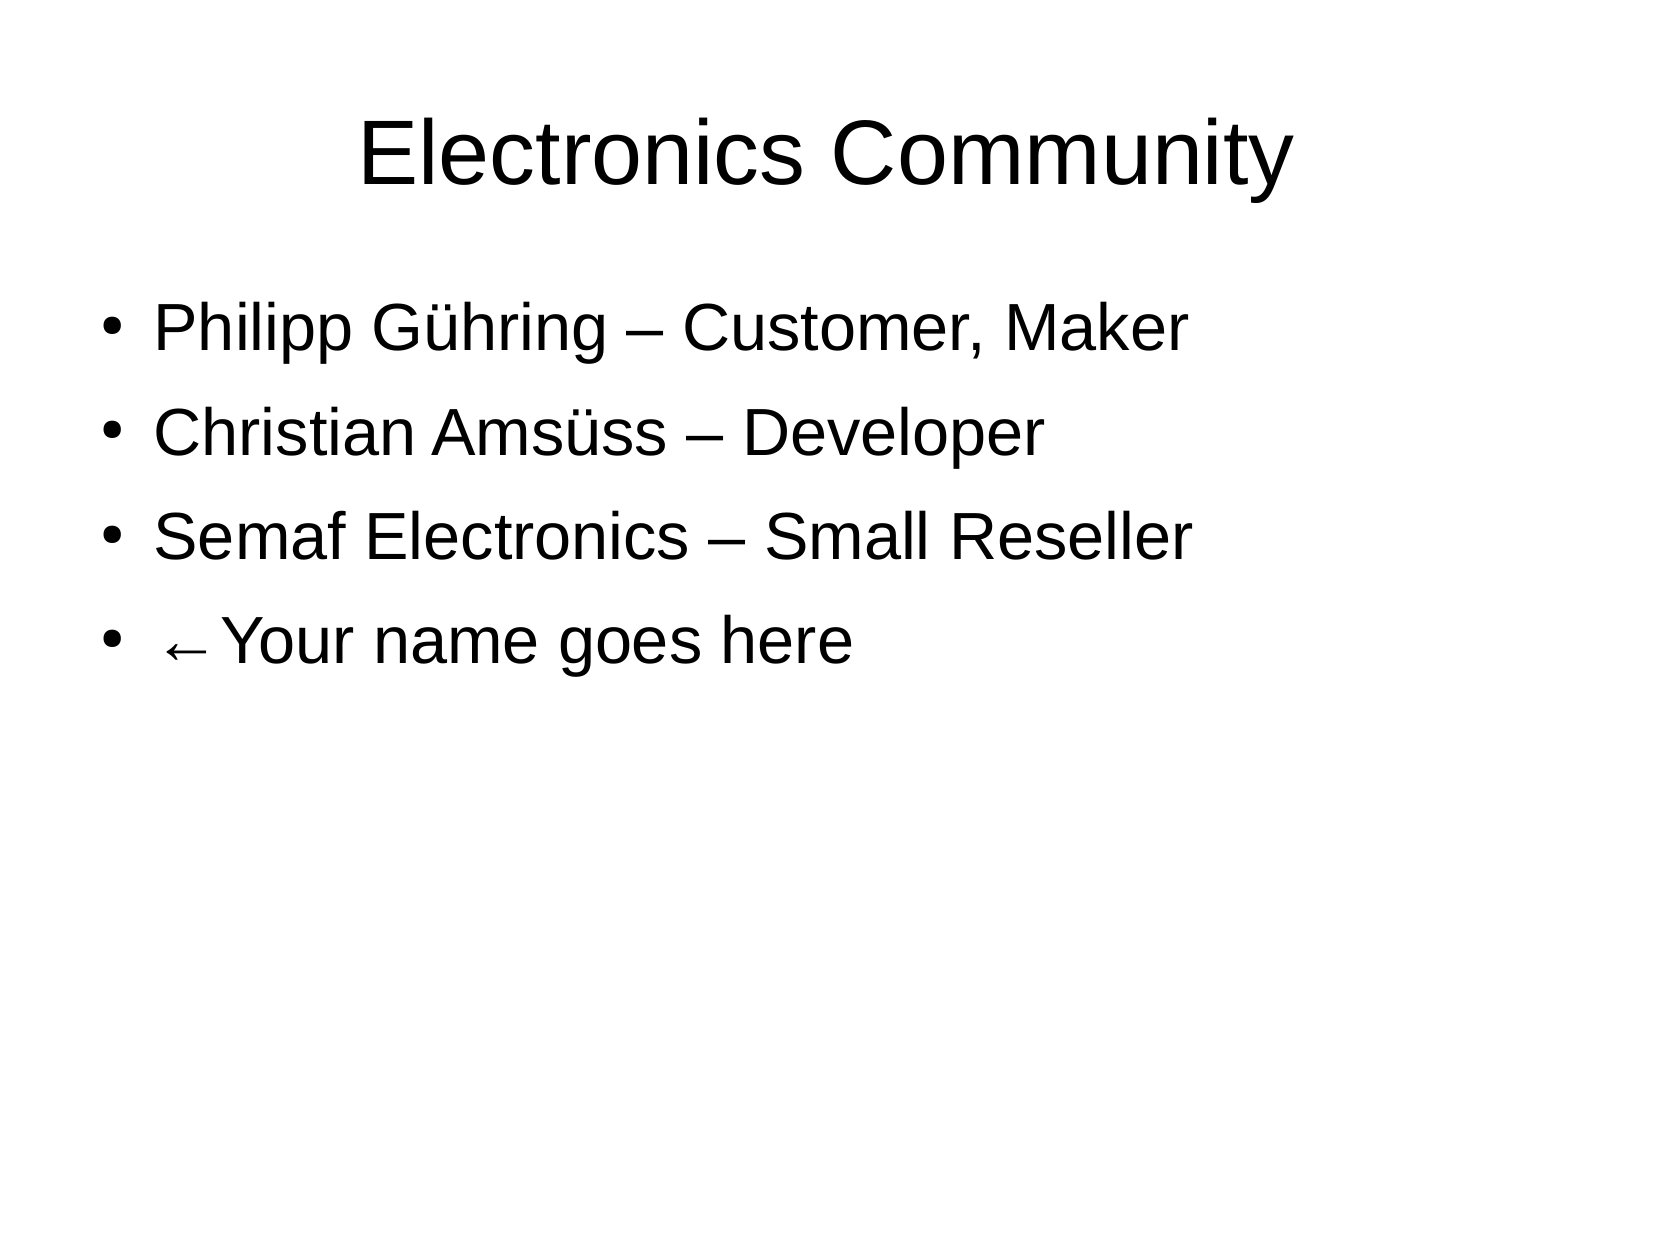

# Electronics Community
Philipp Gühring – Customer, Maker
Christian Amsüss – Developer
Semaf Electronics – Small Reseller
←Your name goes here